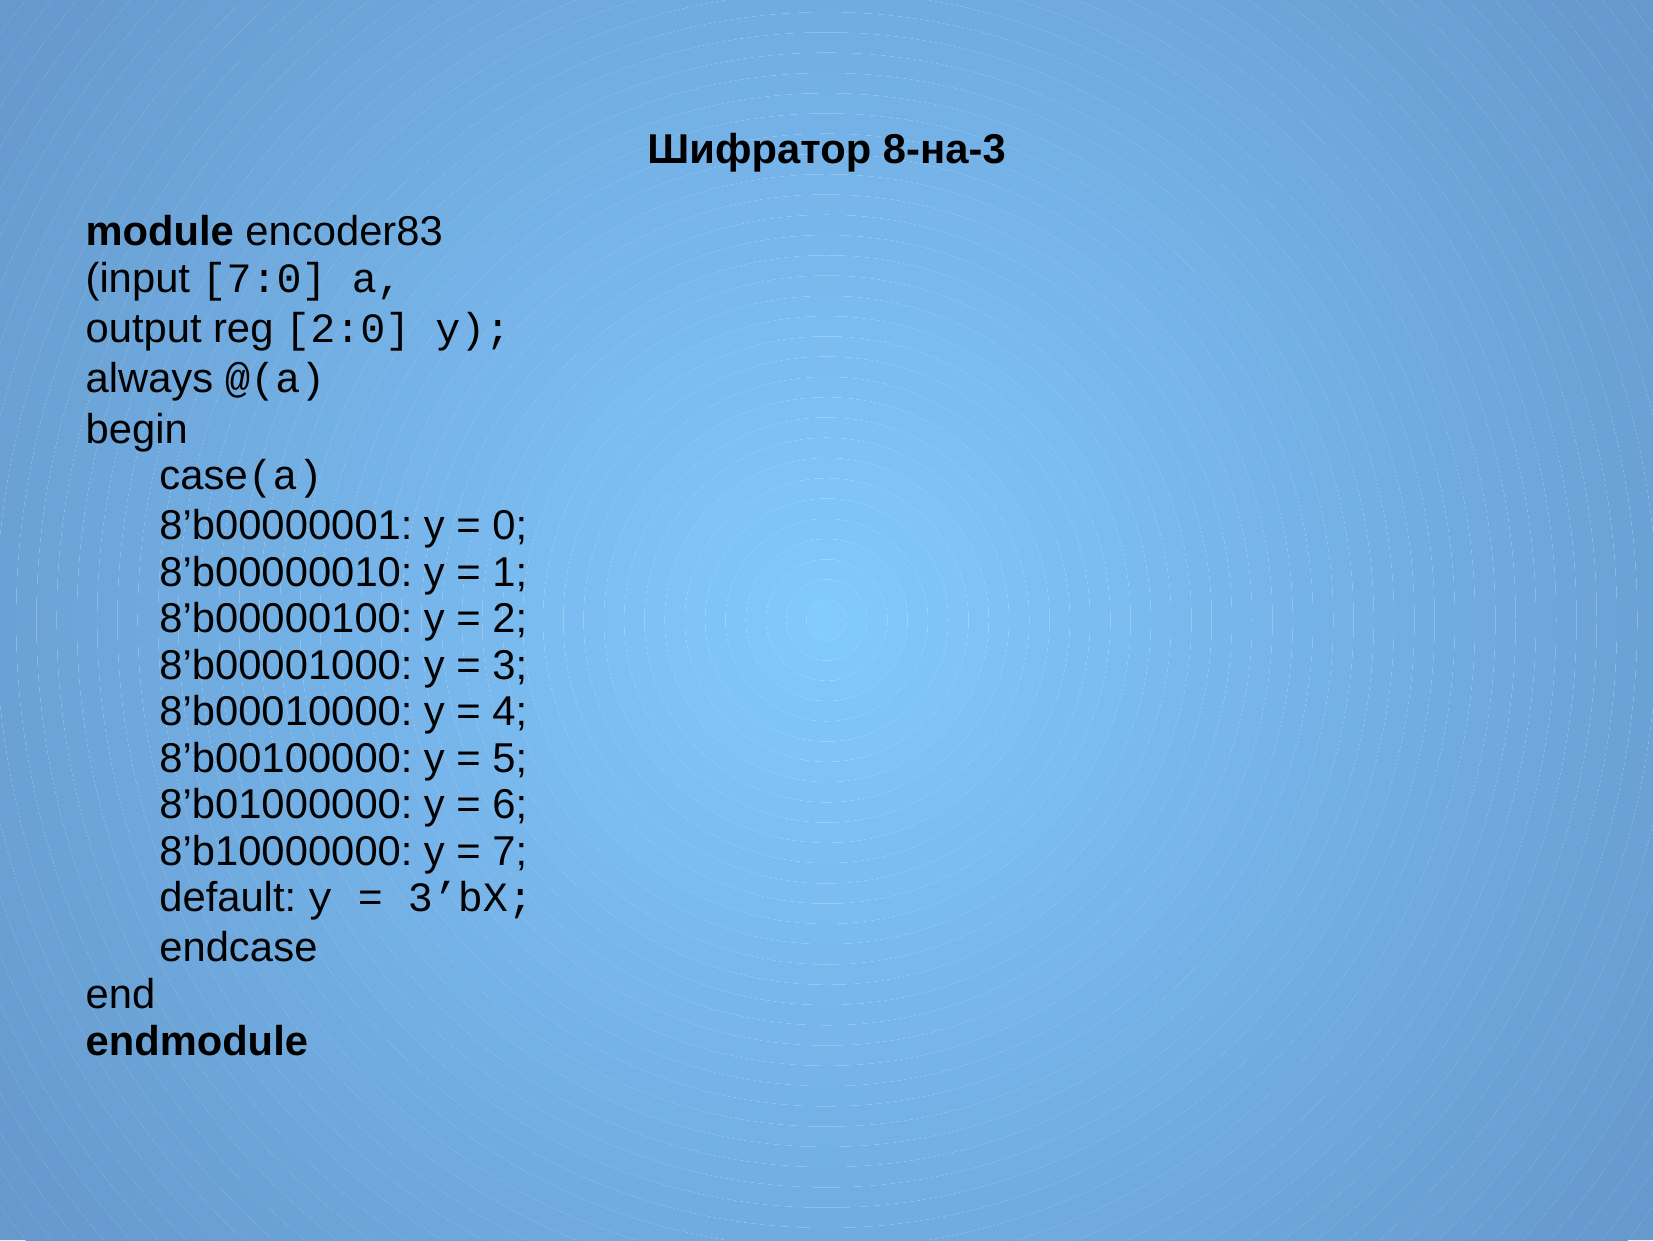

Шифратор 8-на-3
module encoder83
(input [7:0] a,
output reg [2:0] y);
always @(a)
begin
	case(a)
	8’b00000001: y = 0;
	8’b00000010: y = 1;
	8’b00000100: y = 2;
	8’b00001000: y = 3;
	8’b00010000: y = 4;
	8’b00100000: y = 5;
	8’b01000000: y = 6;
	8’b10000000: y = 7;
	default: y = 3’bX;
	endcase
end
endmodule